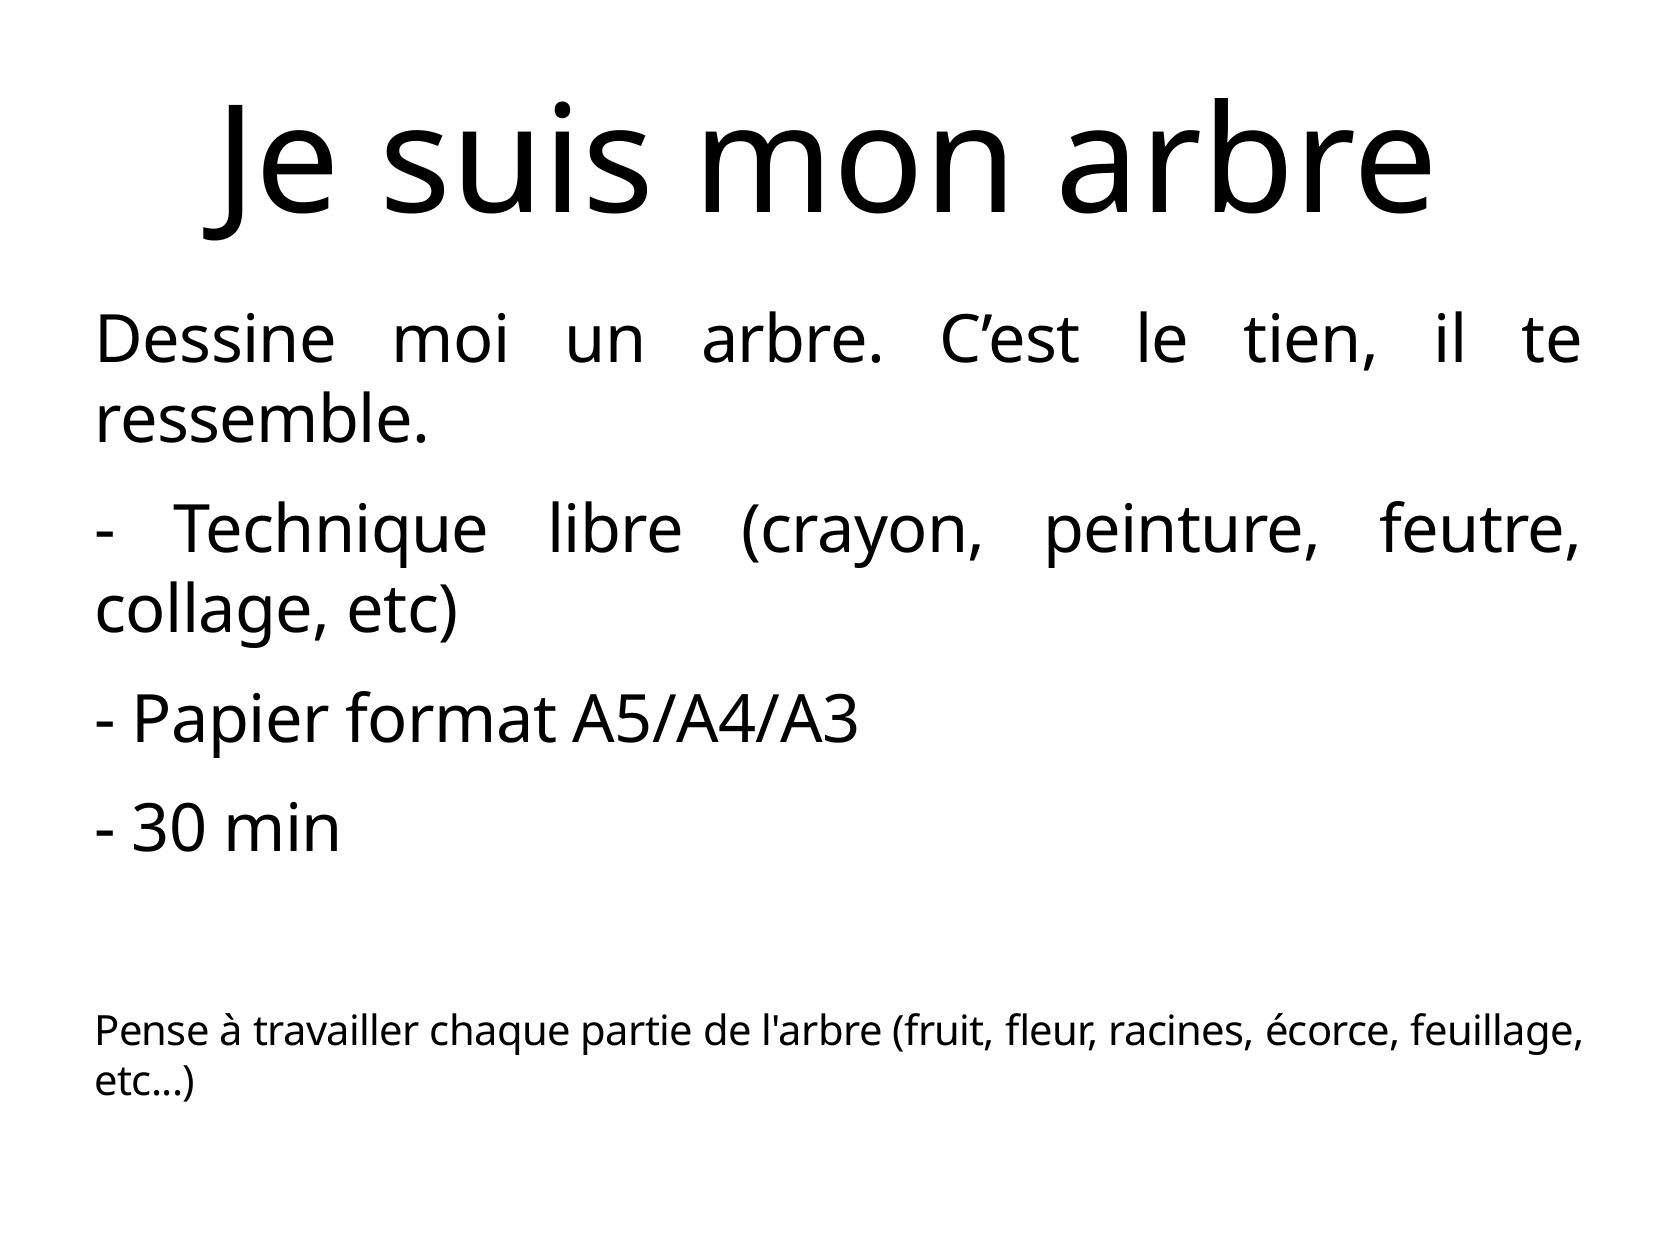

# Je suis mon arbre
Dessine moi un arbre. C’est le tien, il te ressemble.
- Technique libre (crayon, peinture, feutre, collage, etc)
- Papier format A5/A4/A3
- 30 min
Pense à travailler chaque partie de l'arbre (fruit, fleur, racines, écorce, feuillage, etc...)